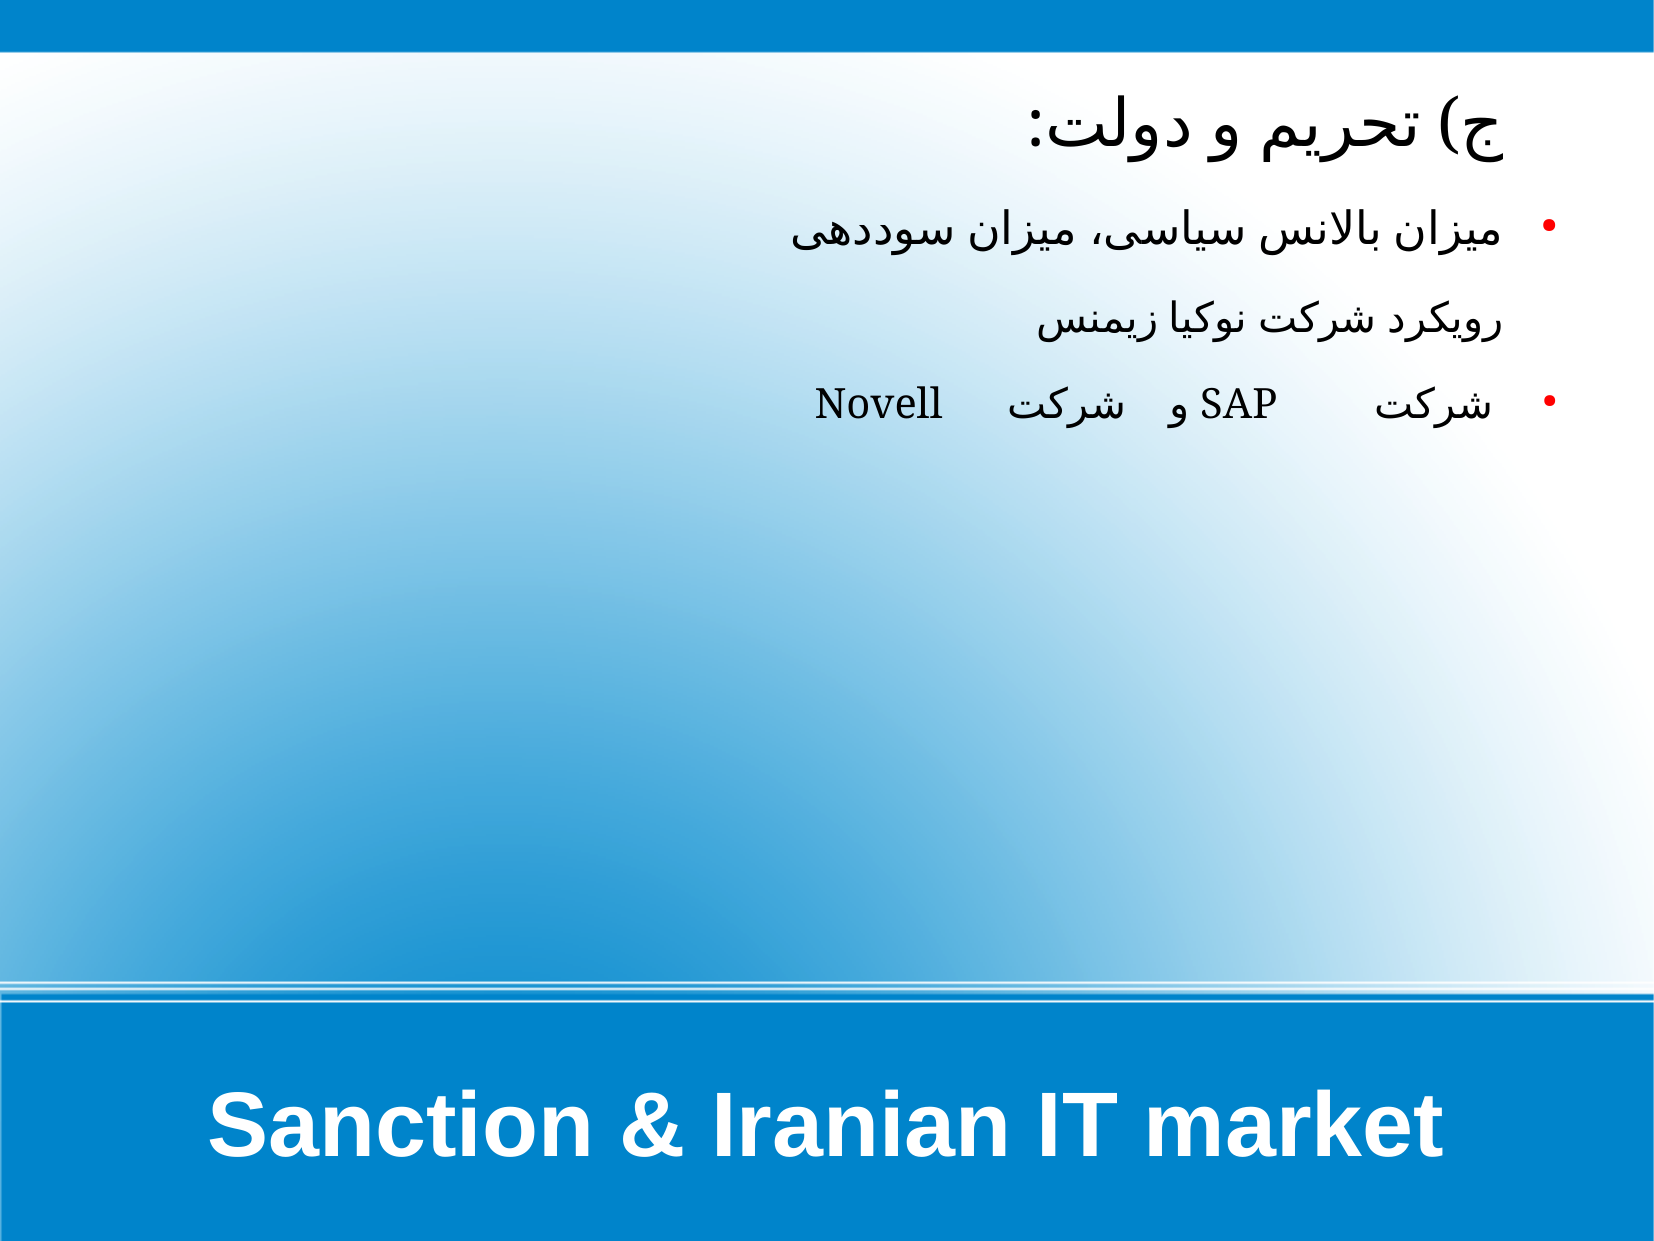

ج) تحریم و دولت:
میزان بالانس سیاسی، میزان سوددهی
رویکرد شرکت نوکیا زیمنس
 شرکت SAP و شرکت Novell
# Sanction & Iranian IT market